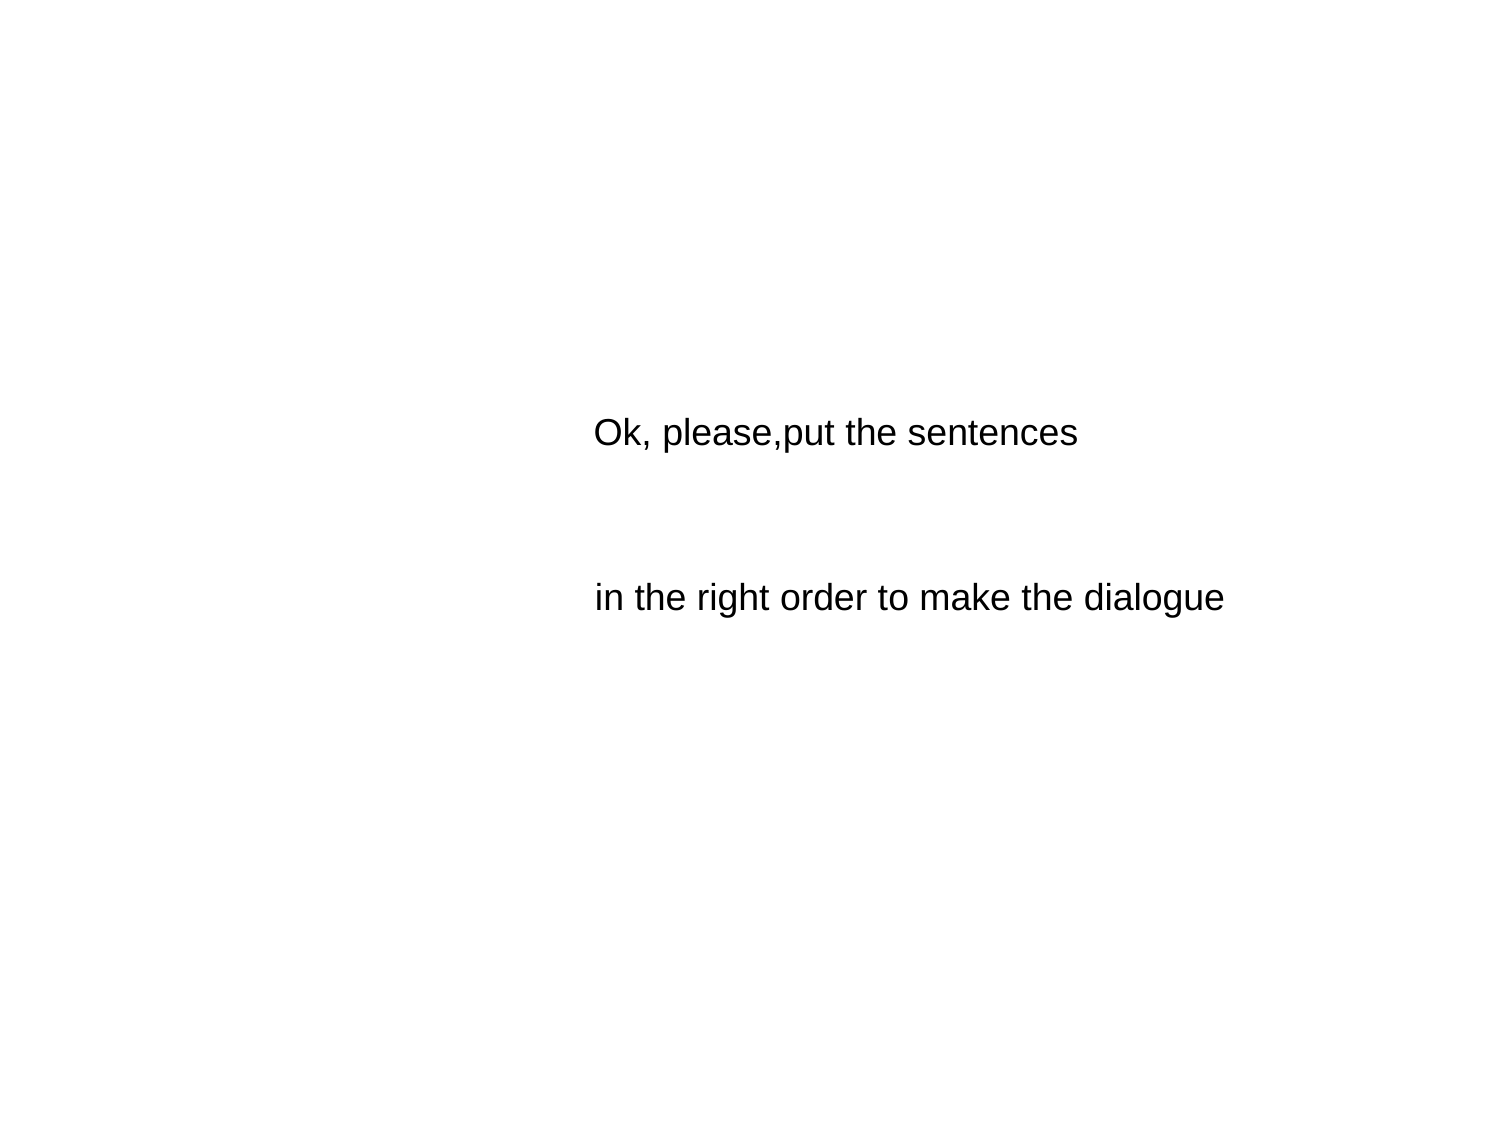

Ok, please,put the sentences
in the right order to make the dialogue